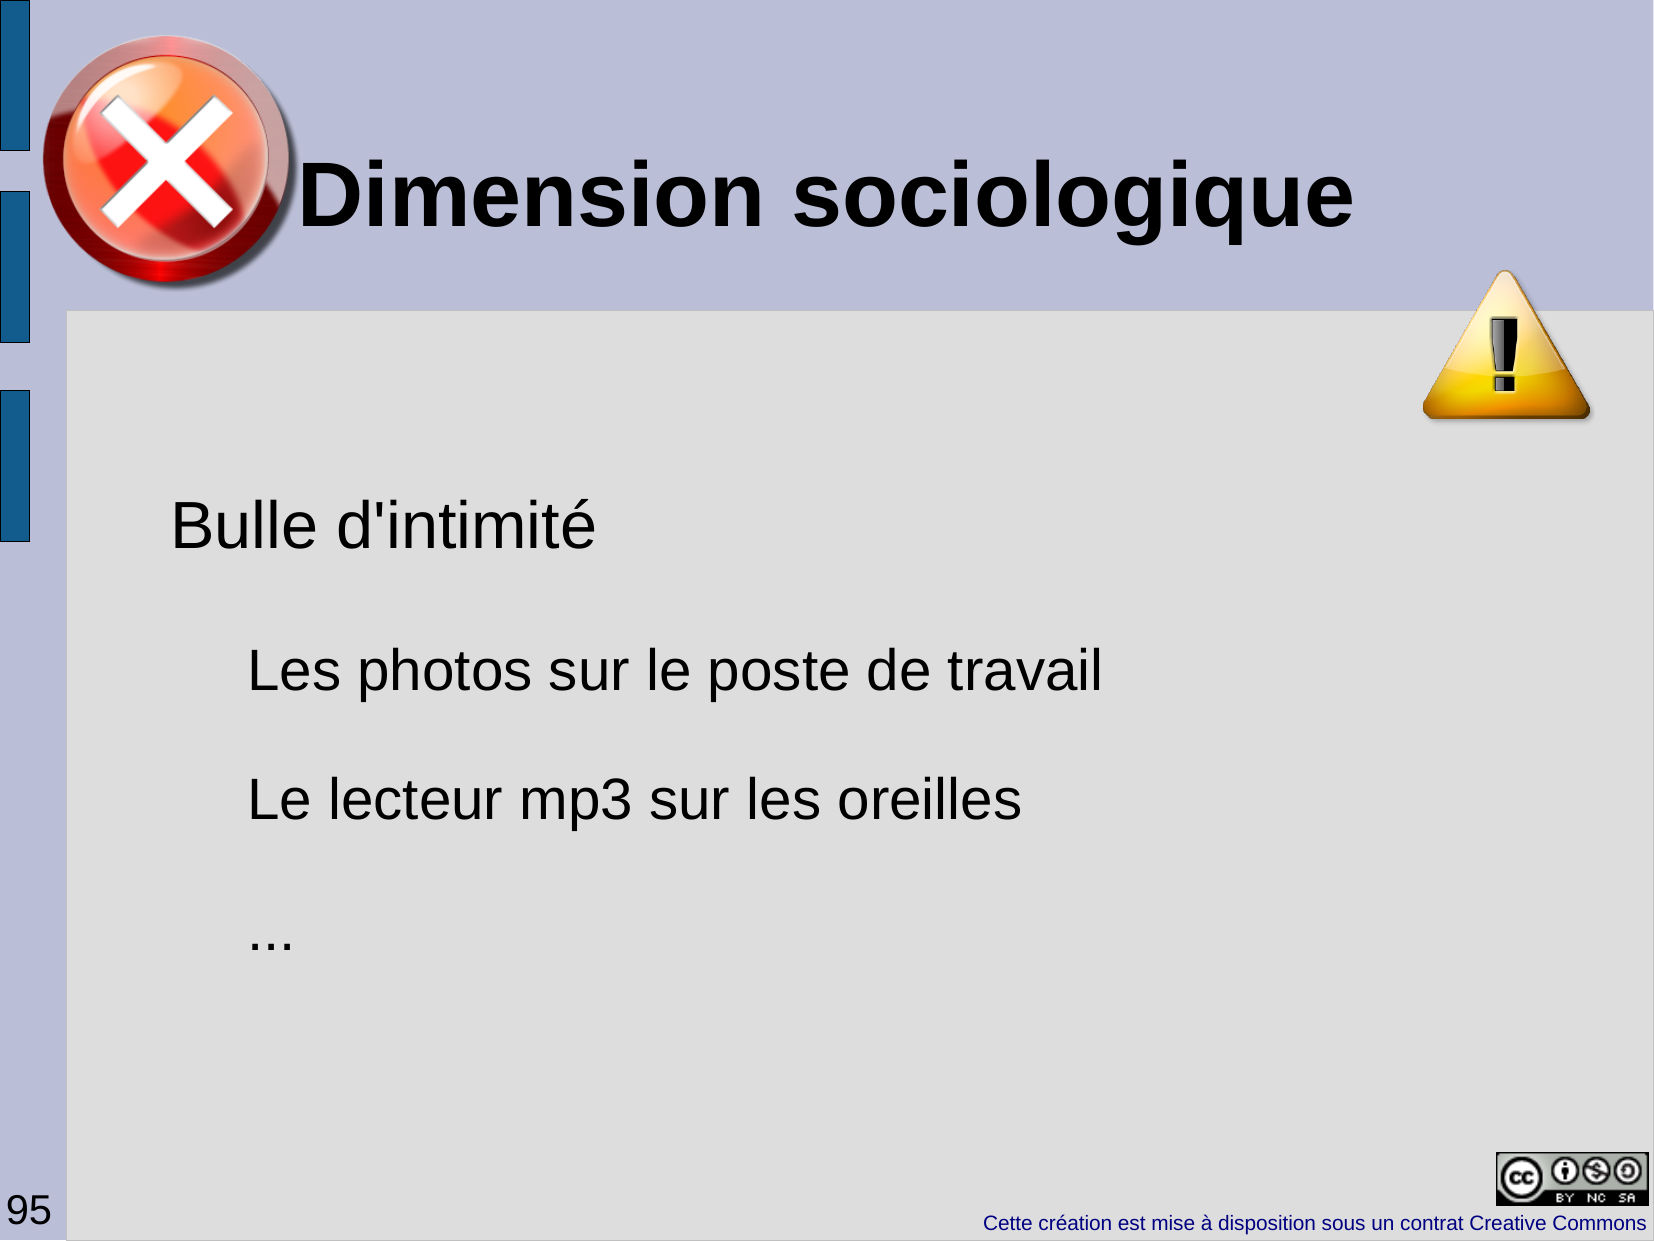

# Dimension sociologique
Bulle d'intimité
Les photos sur le poste de travail
Le lecteur mp3 sur les oreilles
...